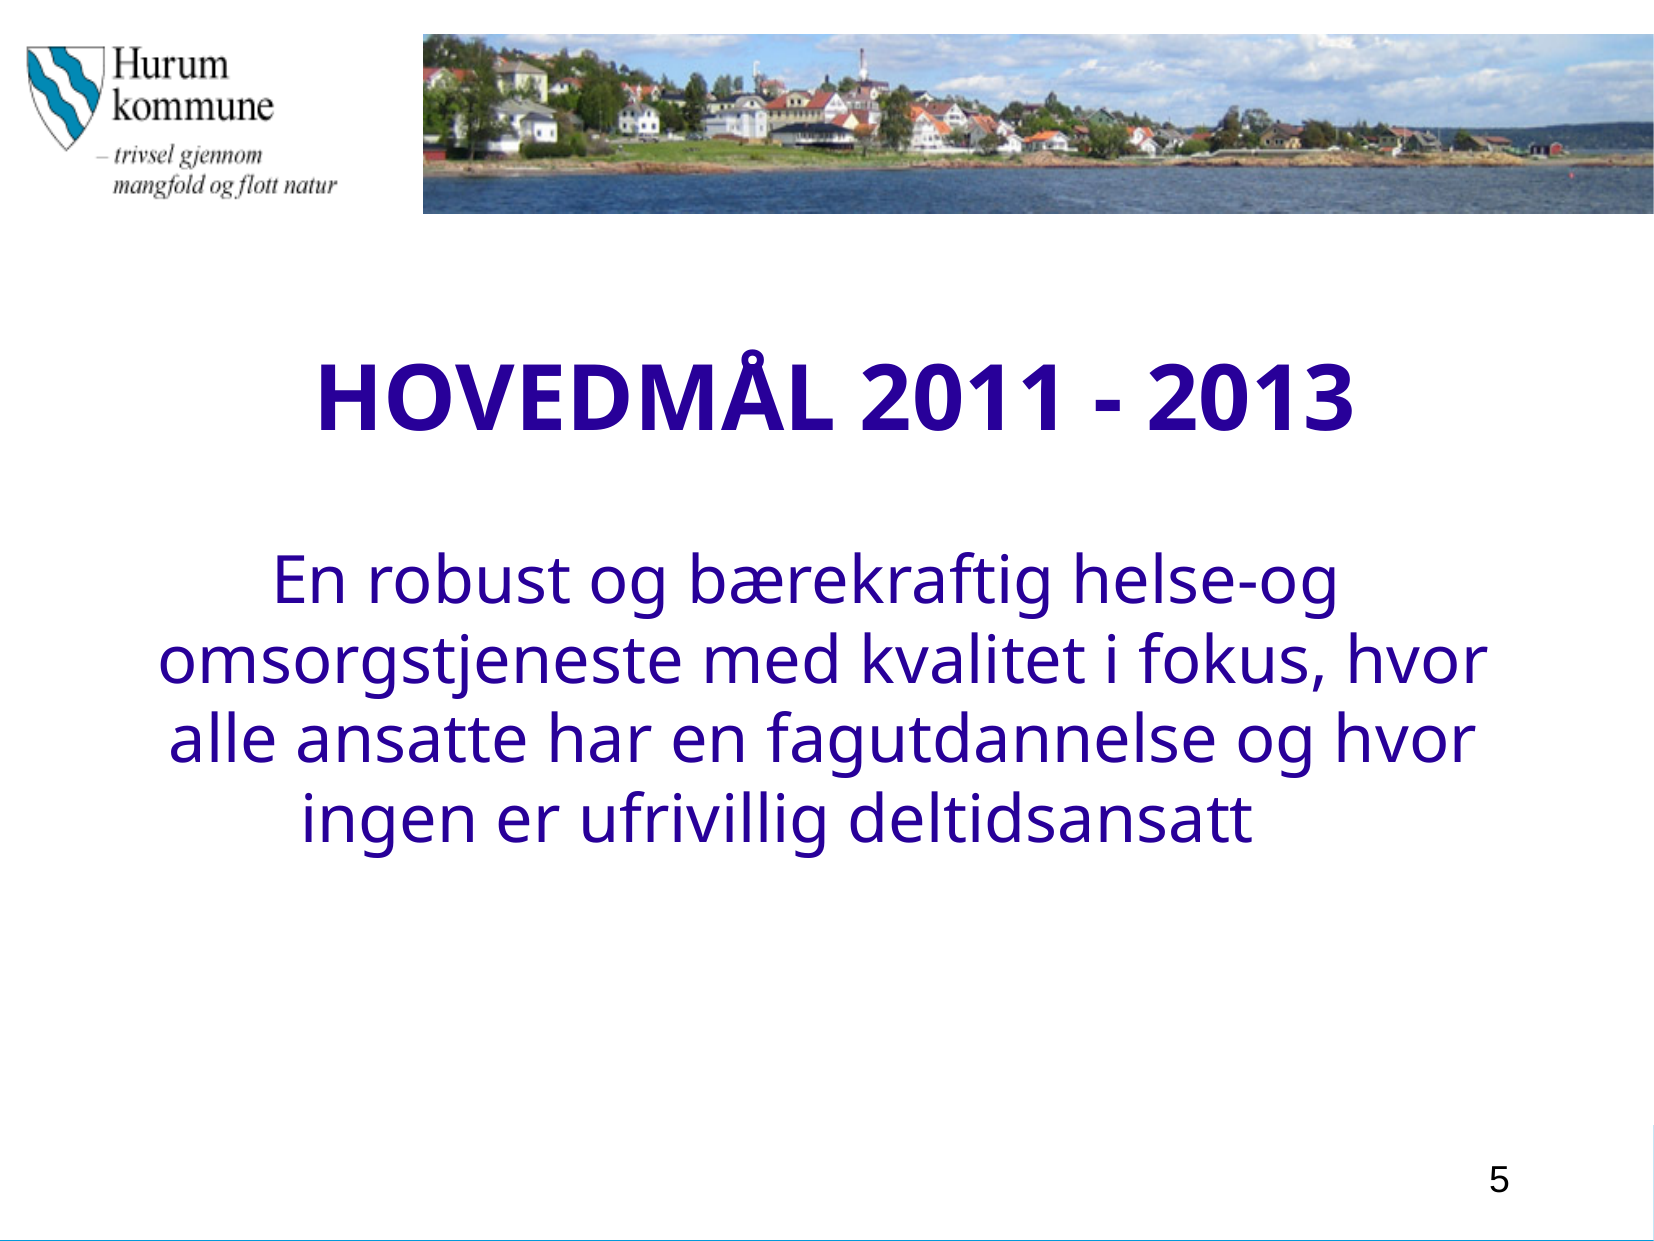

# En robust og bærekraftig helse-og omsorgstjeneste med kvalitet i fokus, hvor alle ansatte har en fagutdannelse og hvor ingen er ufrivillig deltidsansatt
HOVEDMÅL 2011 - 2013
- trivsel gjennom mangfold og flott natur